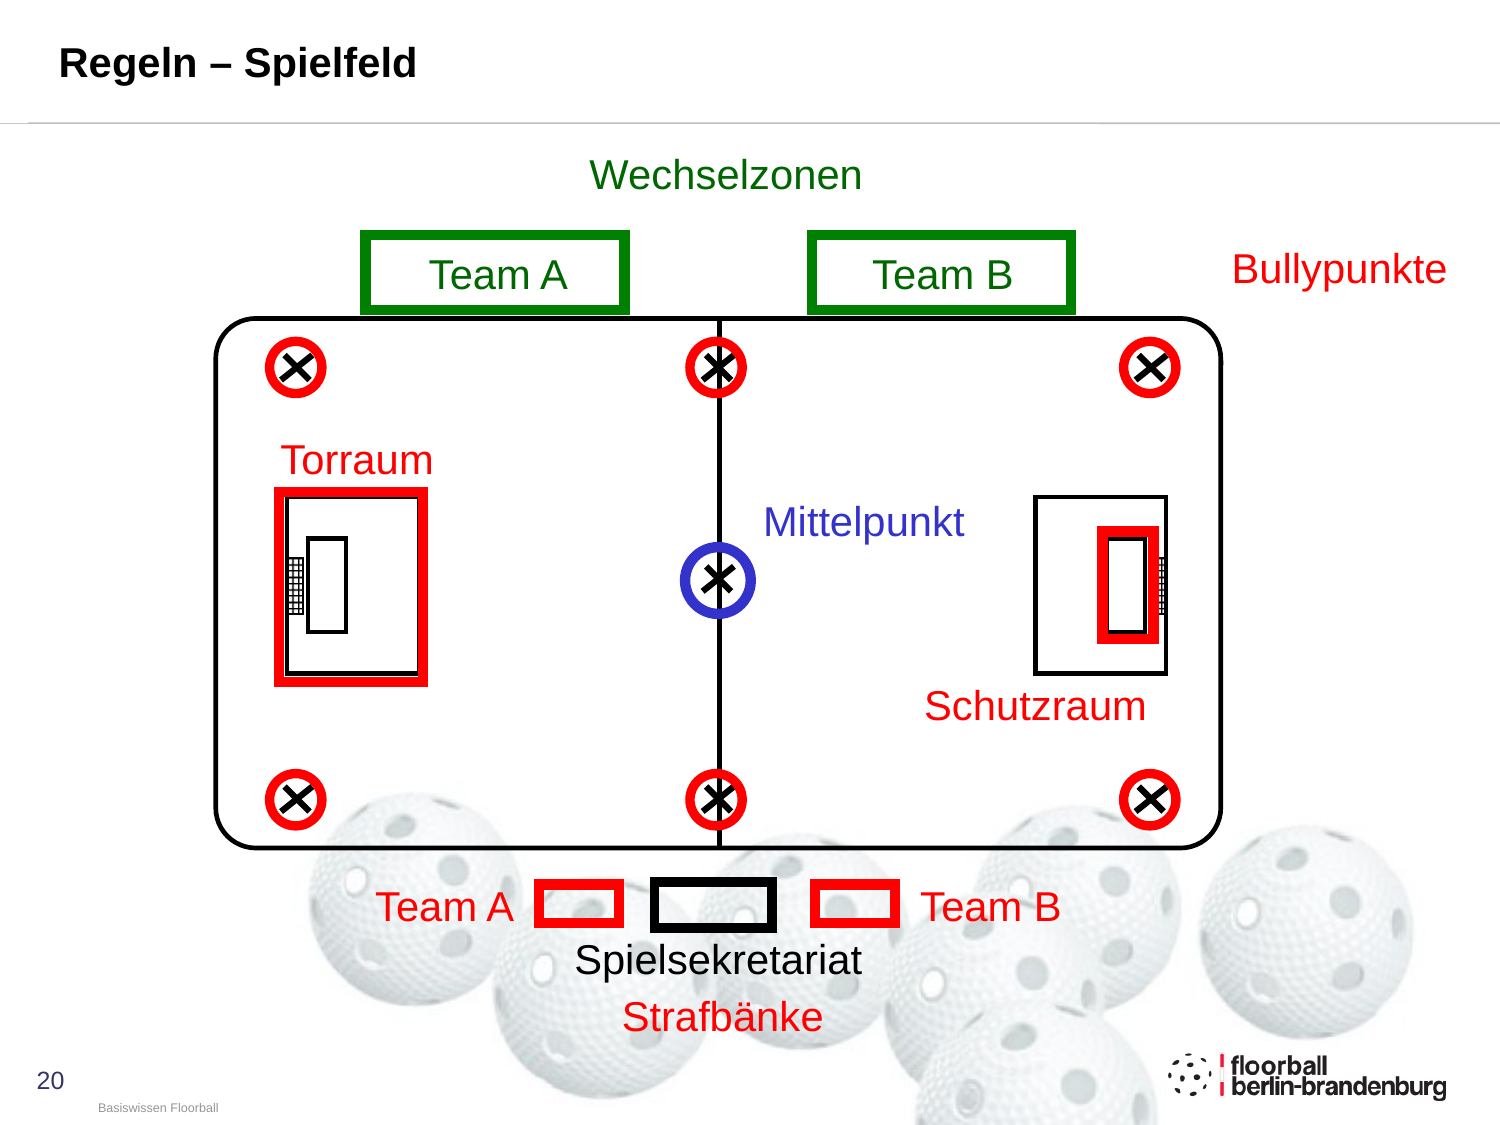

Regeln – Spielfeld
Wechselzonen
Team A
Team B
Bullypunkte
Torraum
Mittelpunkt
Schutzraum
Team A
Team B
Strafbänke
Spielsekretariat